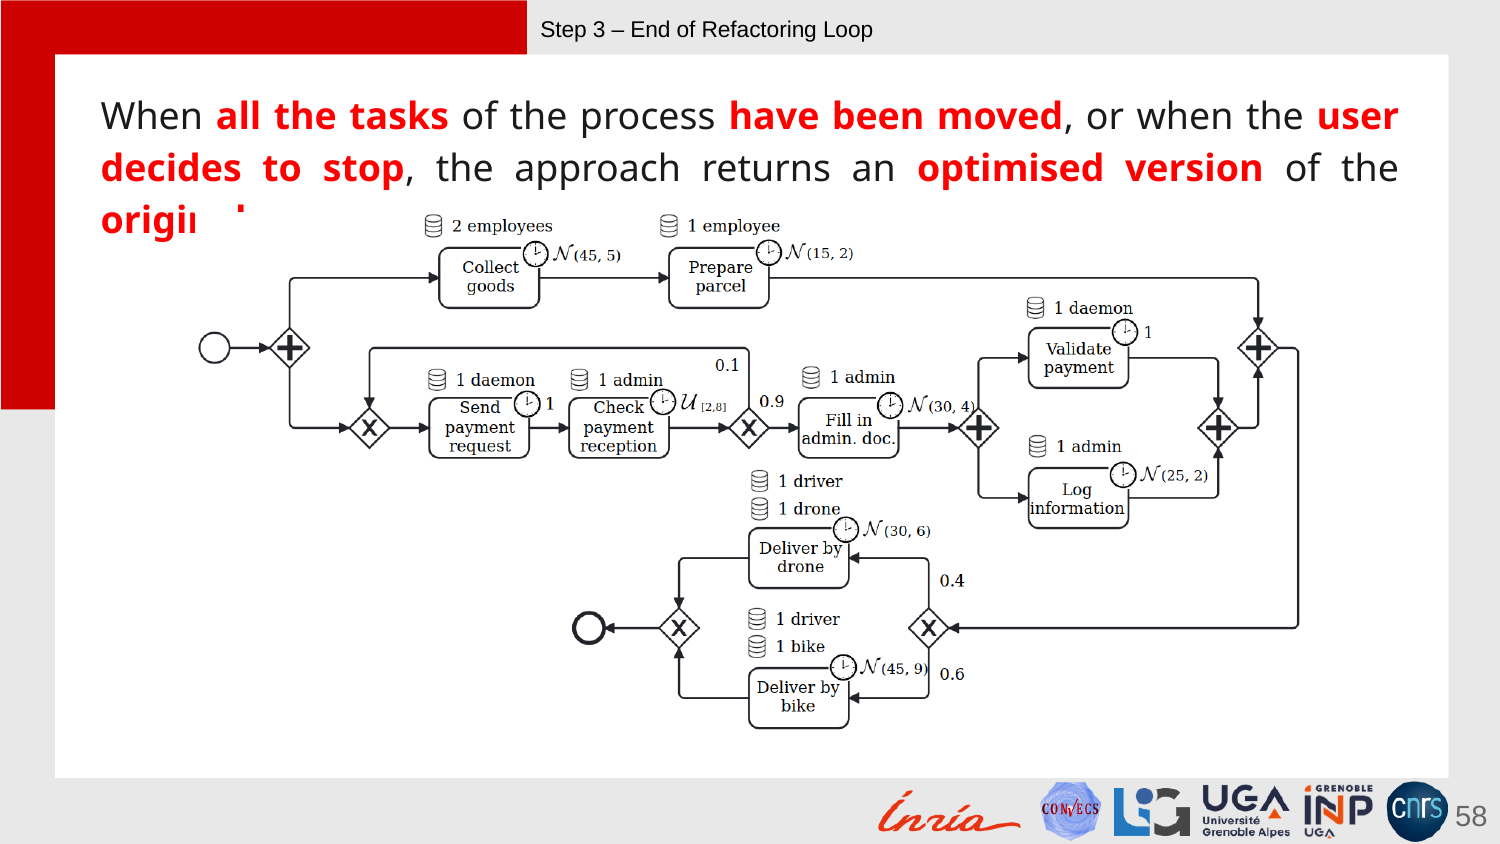

# Step 3 – End of Refactoring Loop
When all the tasks of the process have been moved, or when the user decides to stop, the approach returns an optimised version of the original process.
58